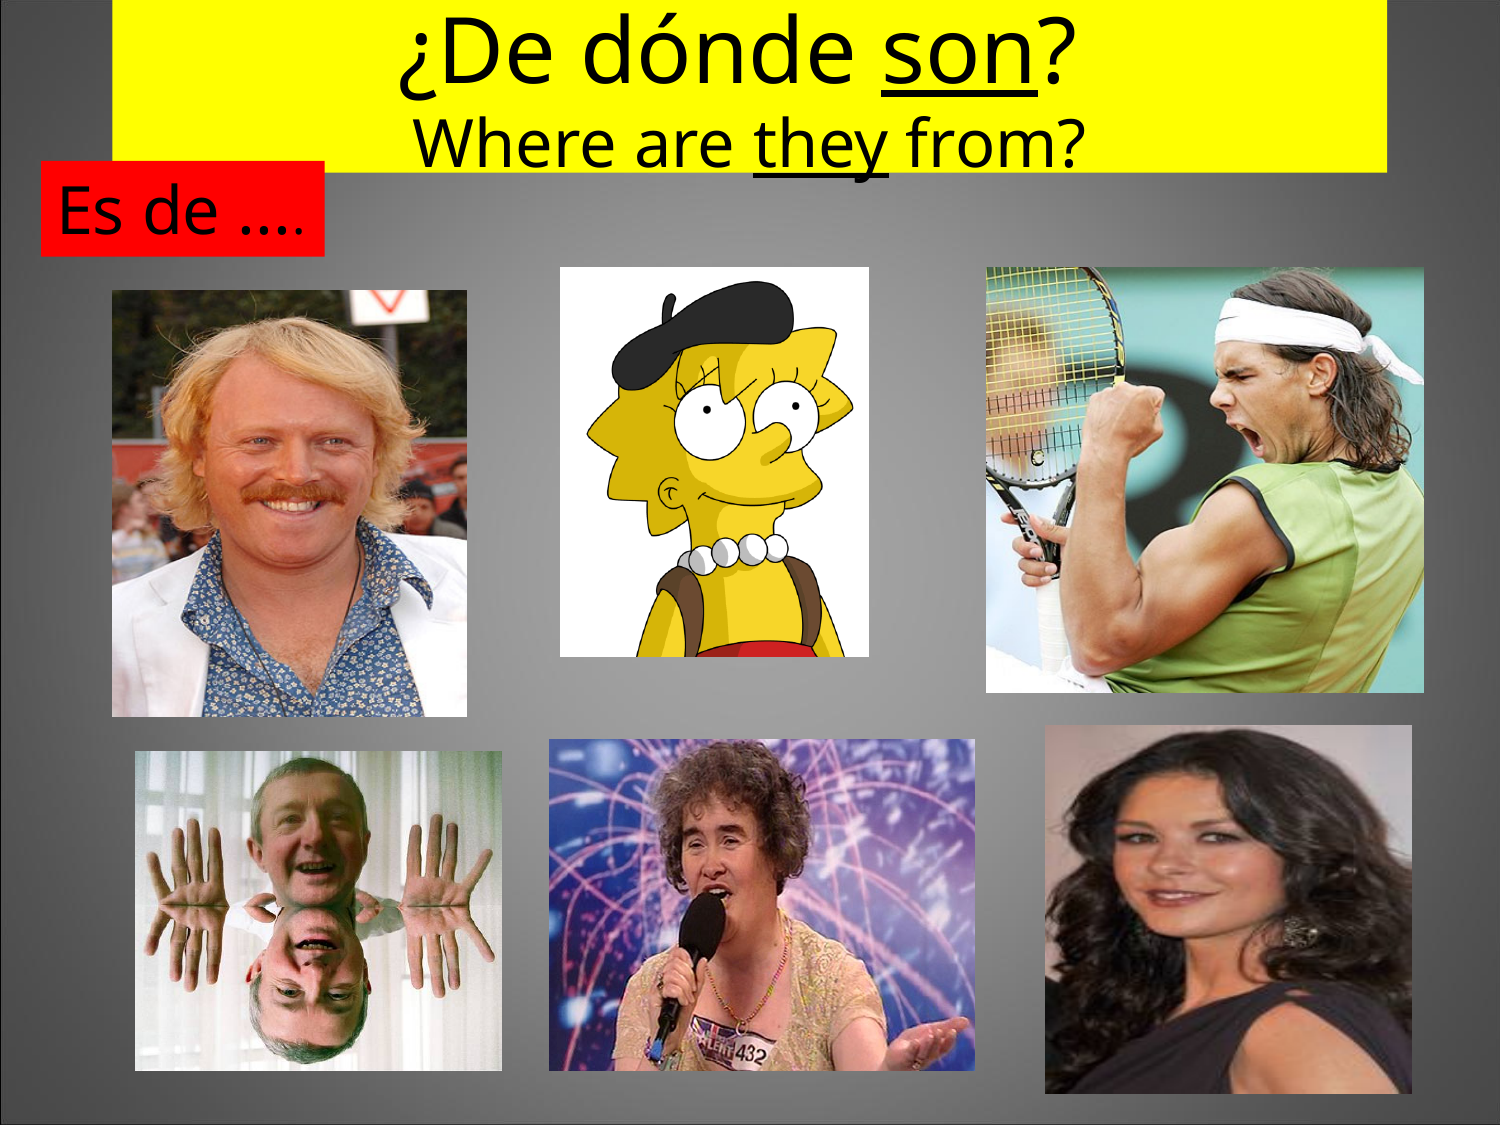

# ¿De dónde son? Where are they from?
Es de ....